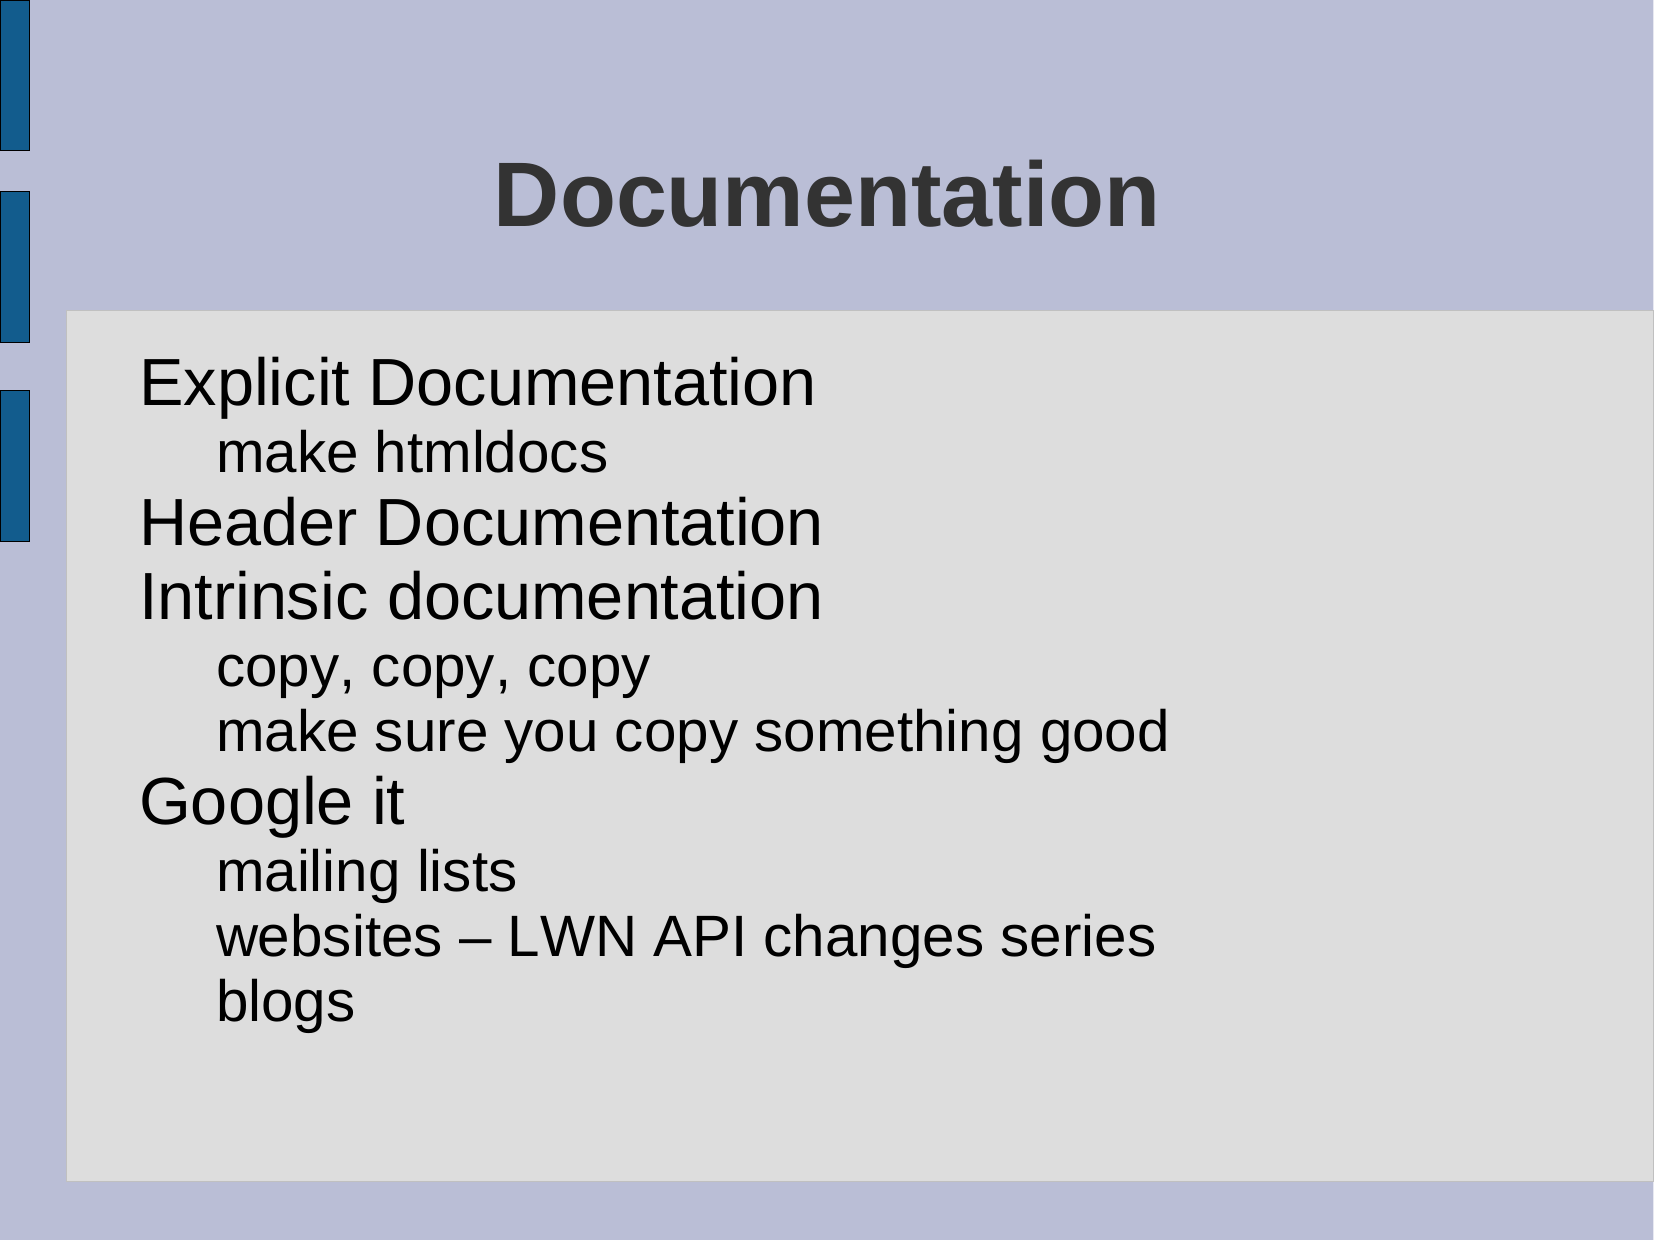

# Documentation
Explicit Documentation
make htmldocs
Header Documentation
Intrinsic documentation
copy, copy, copy
make sure you copy something good
Google it
mailing lists
websites – LWN API changes series
blogs